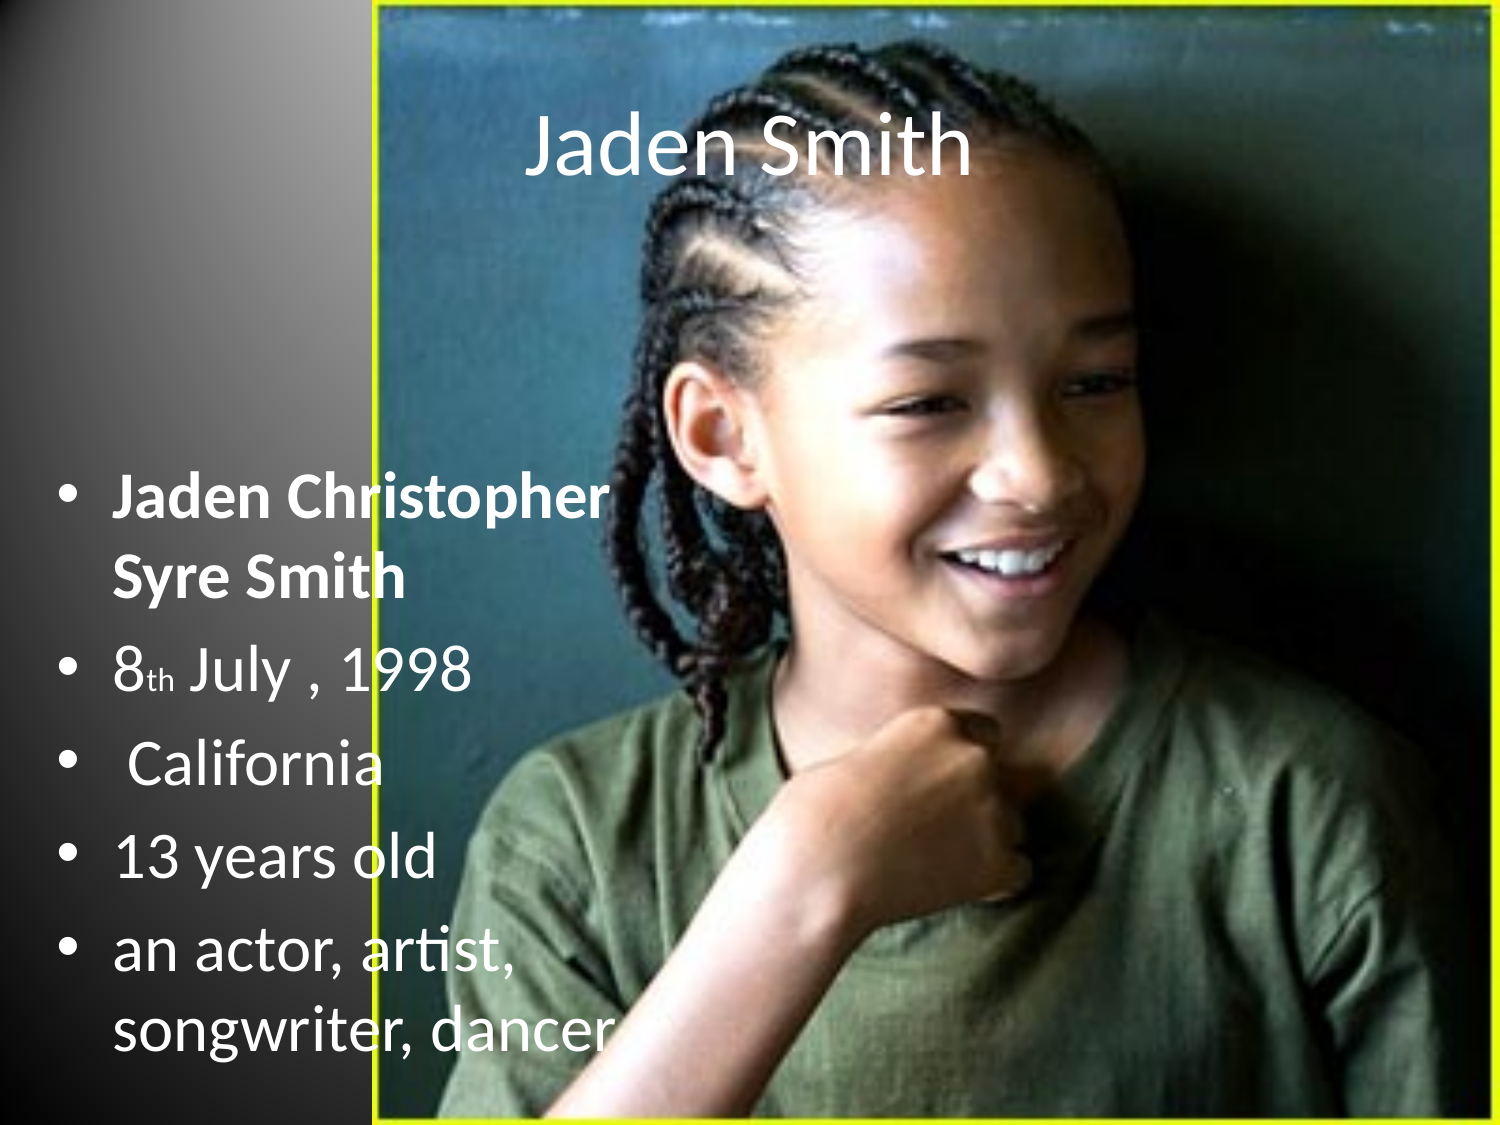

# Jaden Smith
Jaden Christopher Syre Smith
8th July , 1998
 California
13 years old
an actor, artist, songwriter, dancer